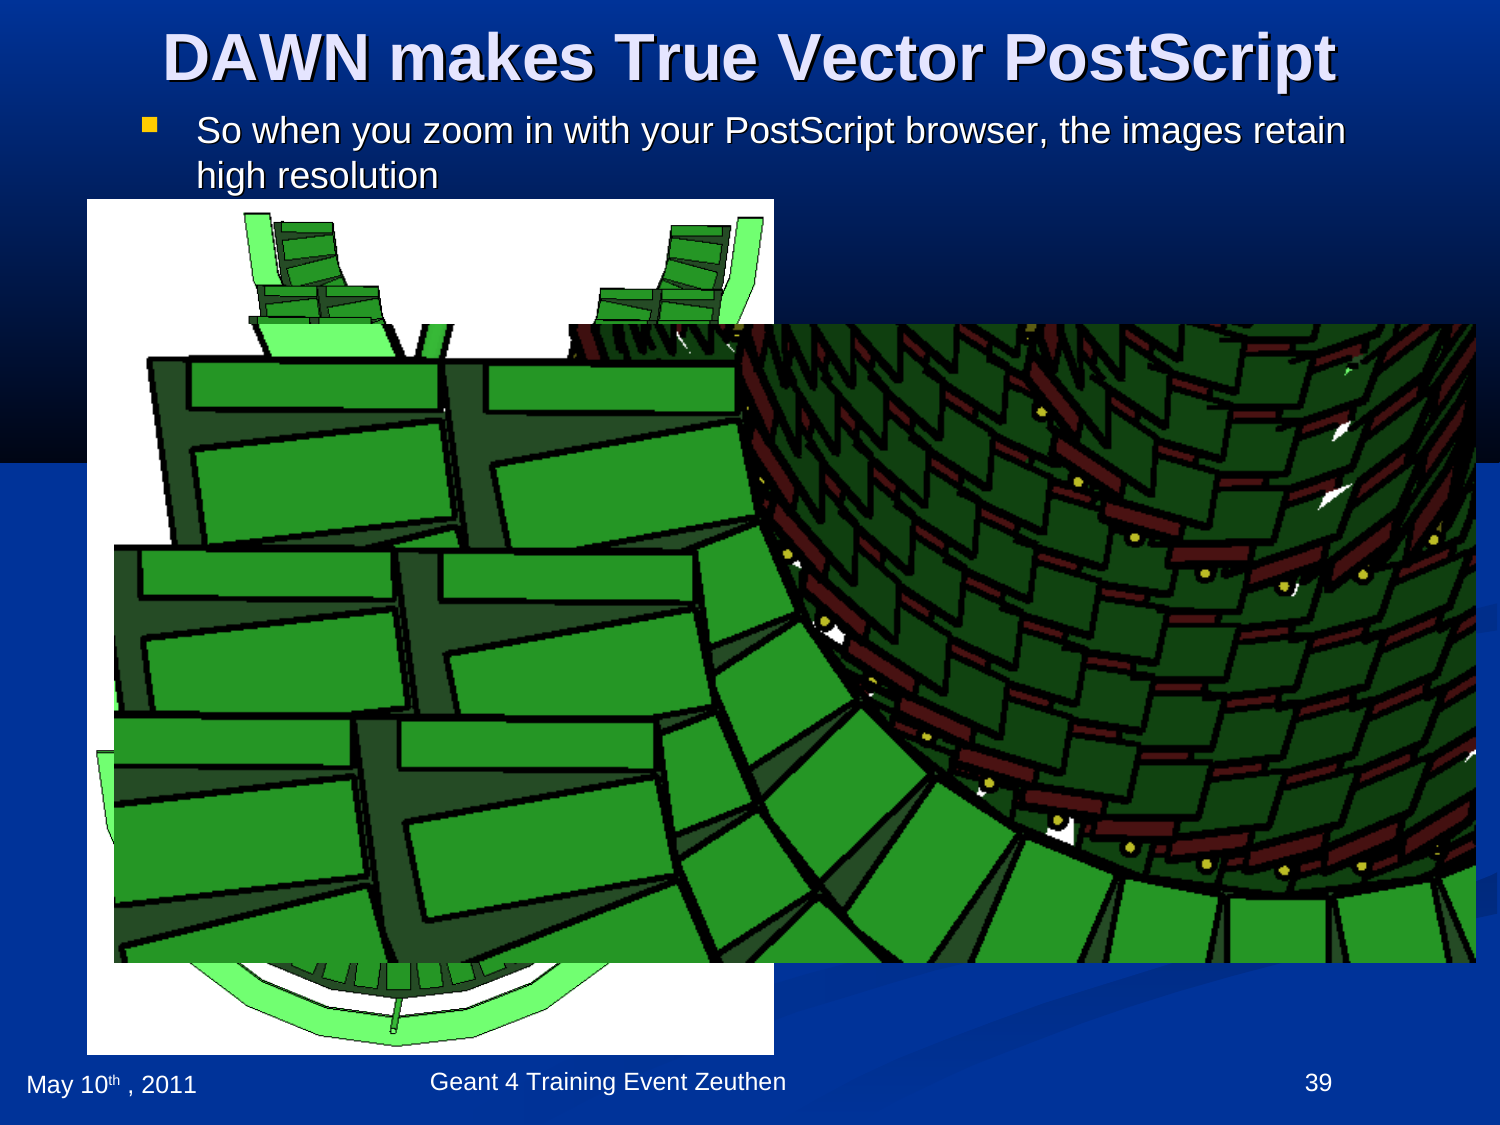

# DAWN makes True Vector PostScript
So when you zoom in with your PostScript browser, the images retain high resolution
Introduction to Geant4 Visualization J. Perl
10 January 2011
39